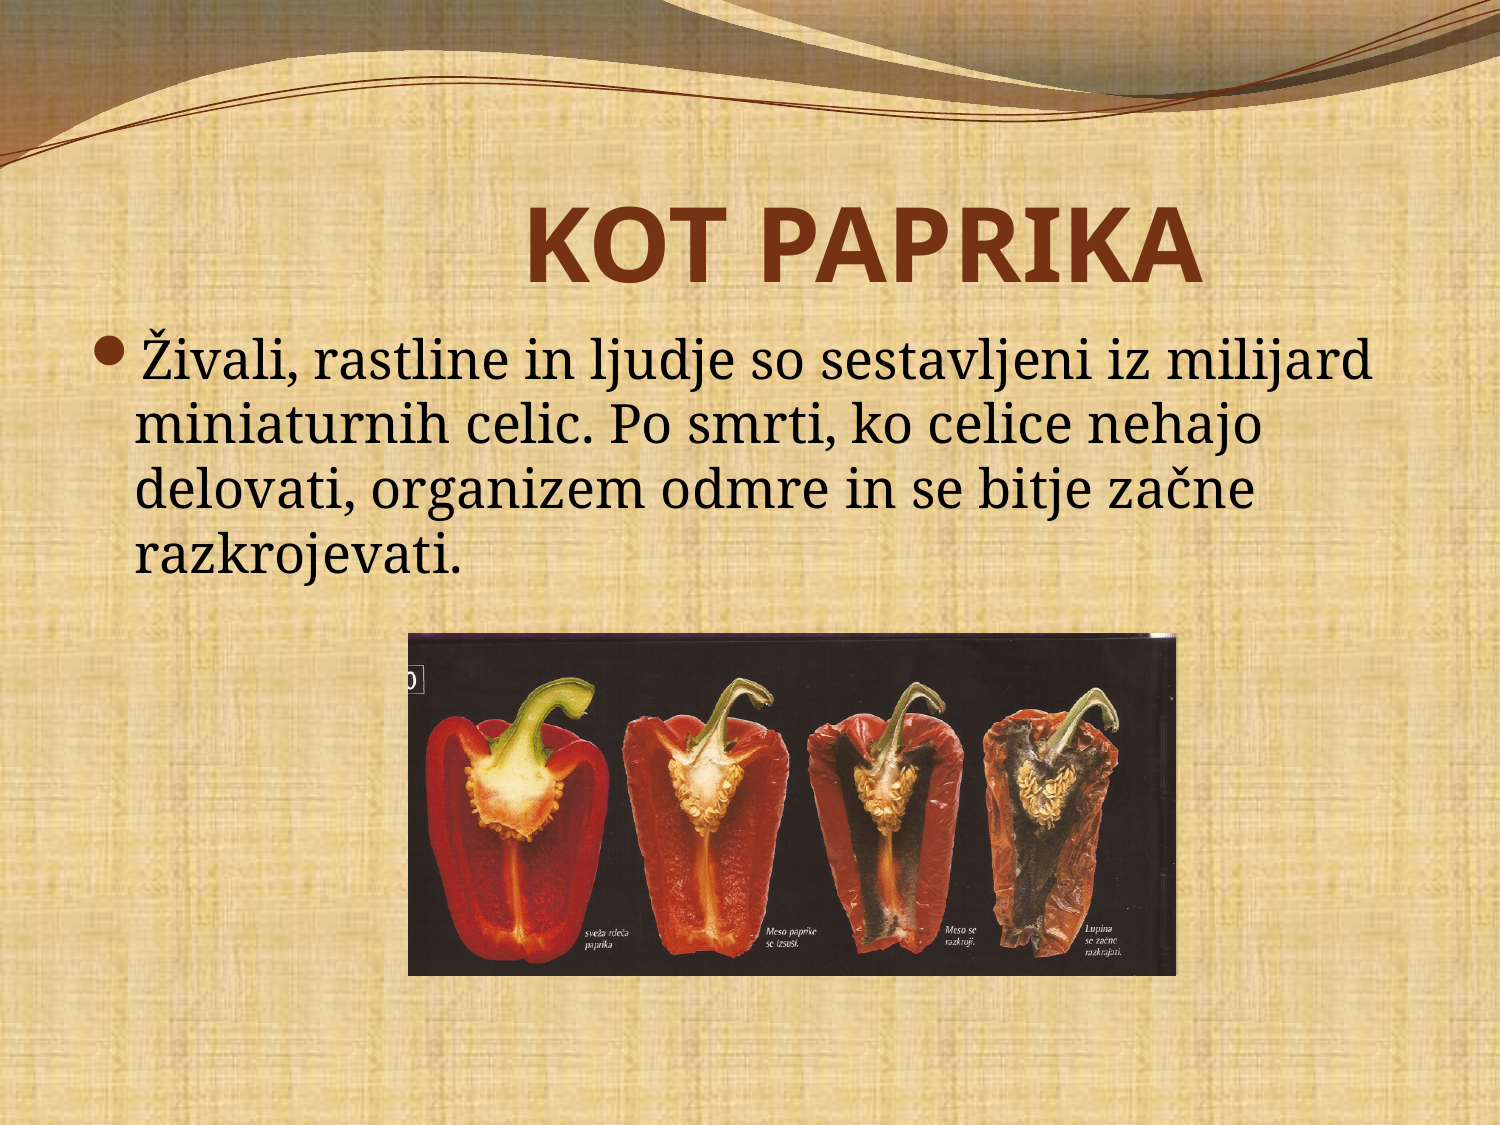

# KOT PAPRIKA
Živali, rastline in ljudje so sestavljeni iz milijard miniaturnih celic. Po smrti, ko celice nehajo delovati, organizem odmre in se bitje začne razkrojevati.